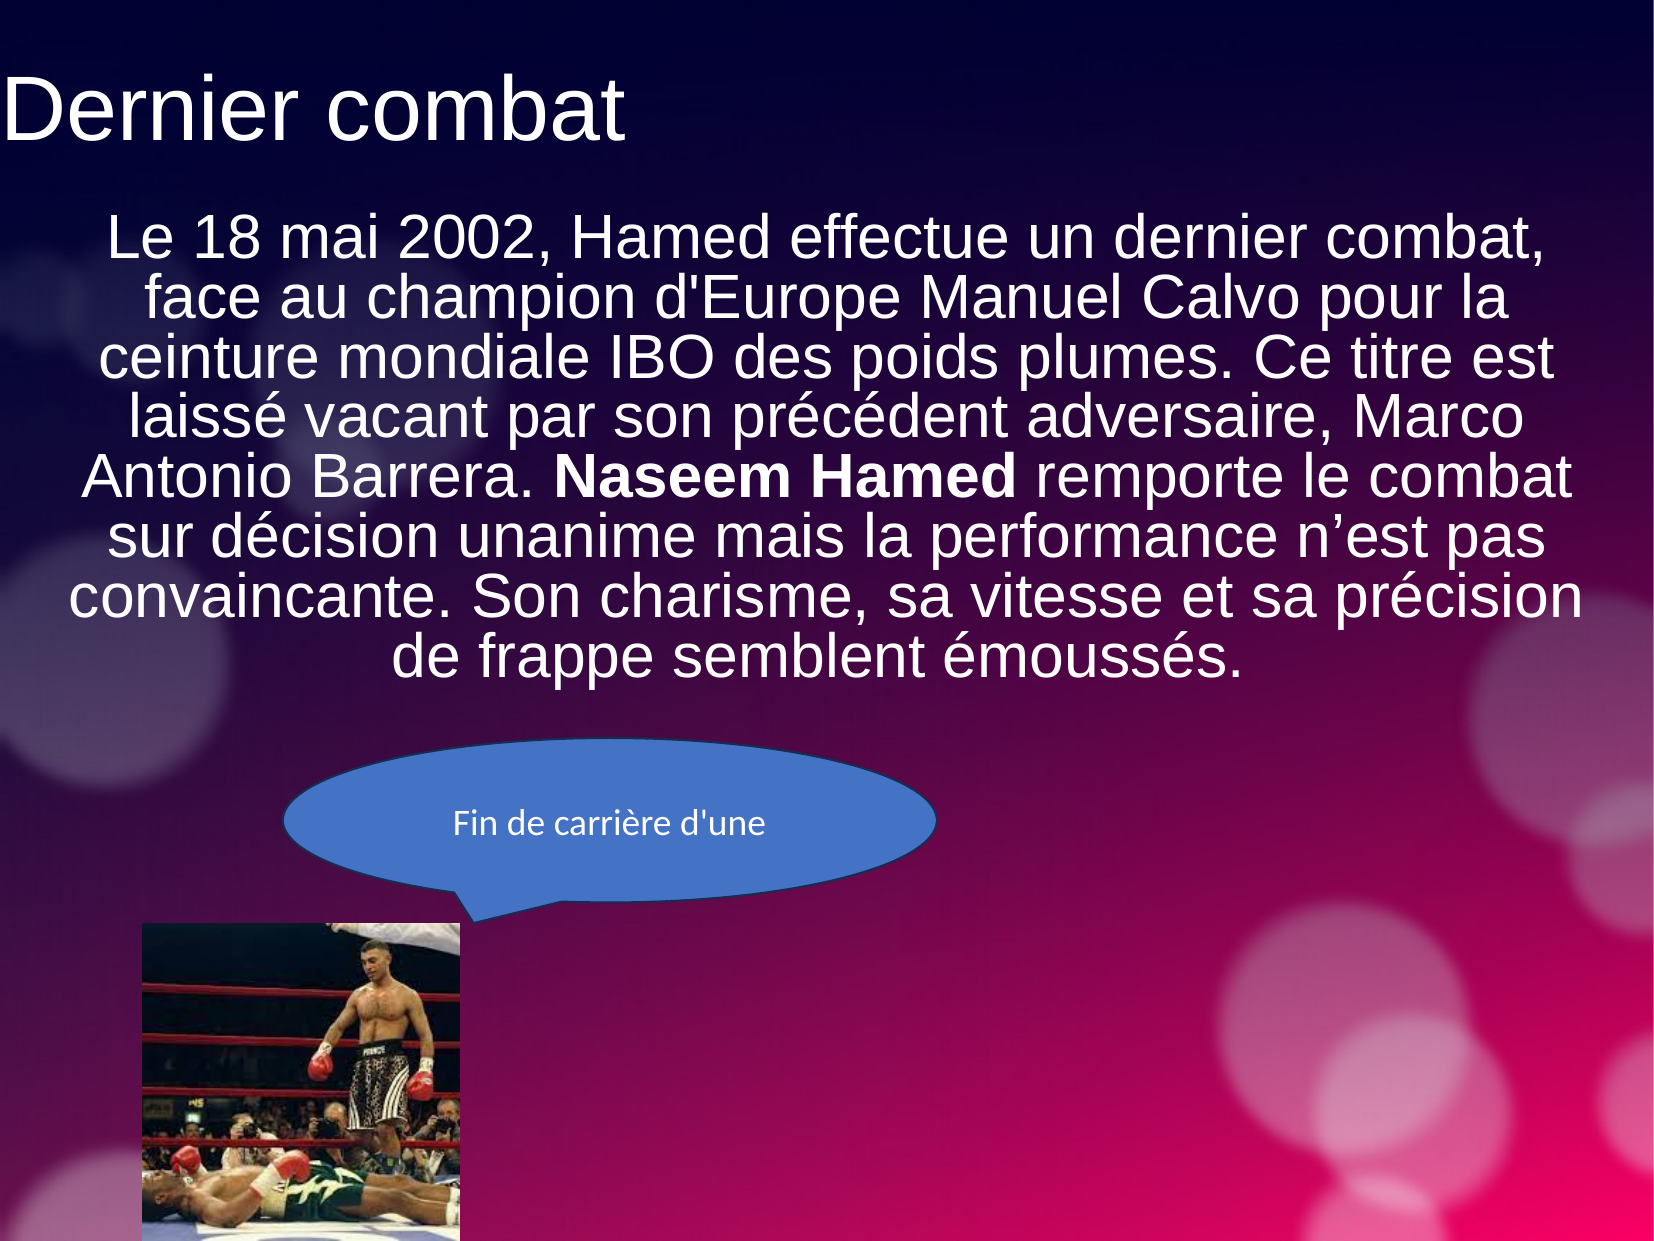

# Dernier combat
Le 18 mai 2002, Hamed effectue un dernier combat, face au champion d'Europe Manuel Calvo pour la ceinture mondiale IBO des poids plumes. Ce titre est laissé vacant par son précédent adversaire, Marco Antonio Barrera. Naseem Hamed remporte le combat sur décision unanime mais la performance n’est pas convaincante. Son charisme, sa vitesse et sa précision de frappe semblent émoussés.
Fin de carrière d'une